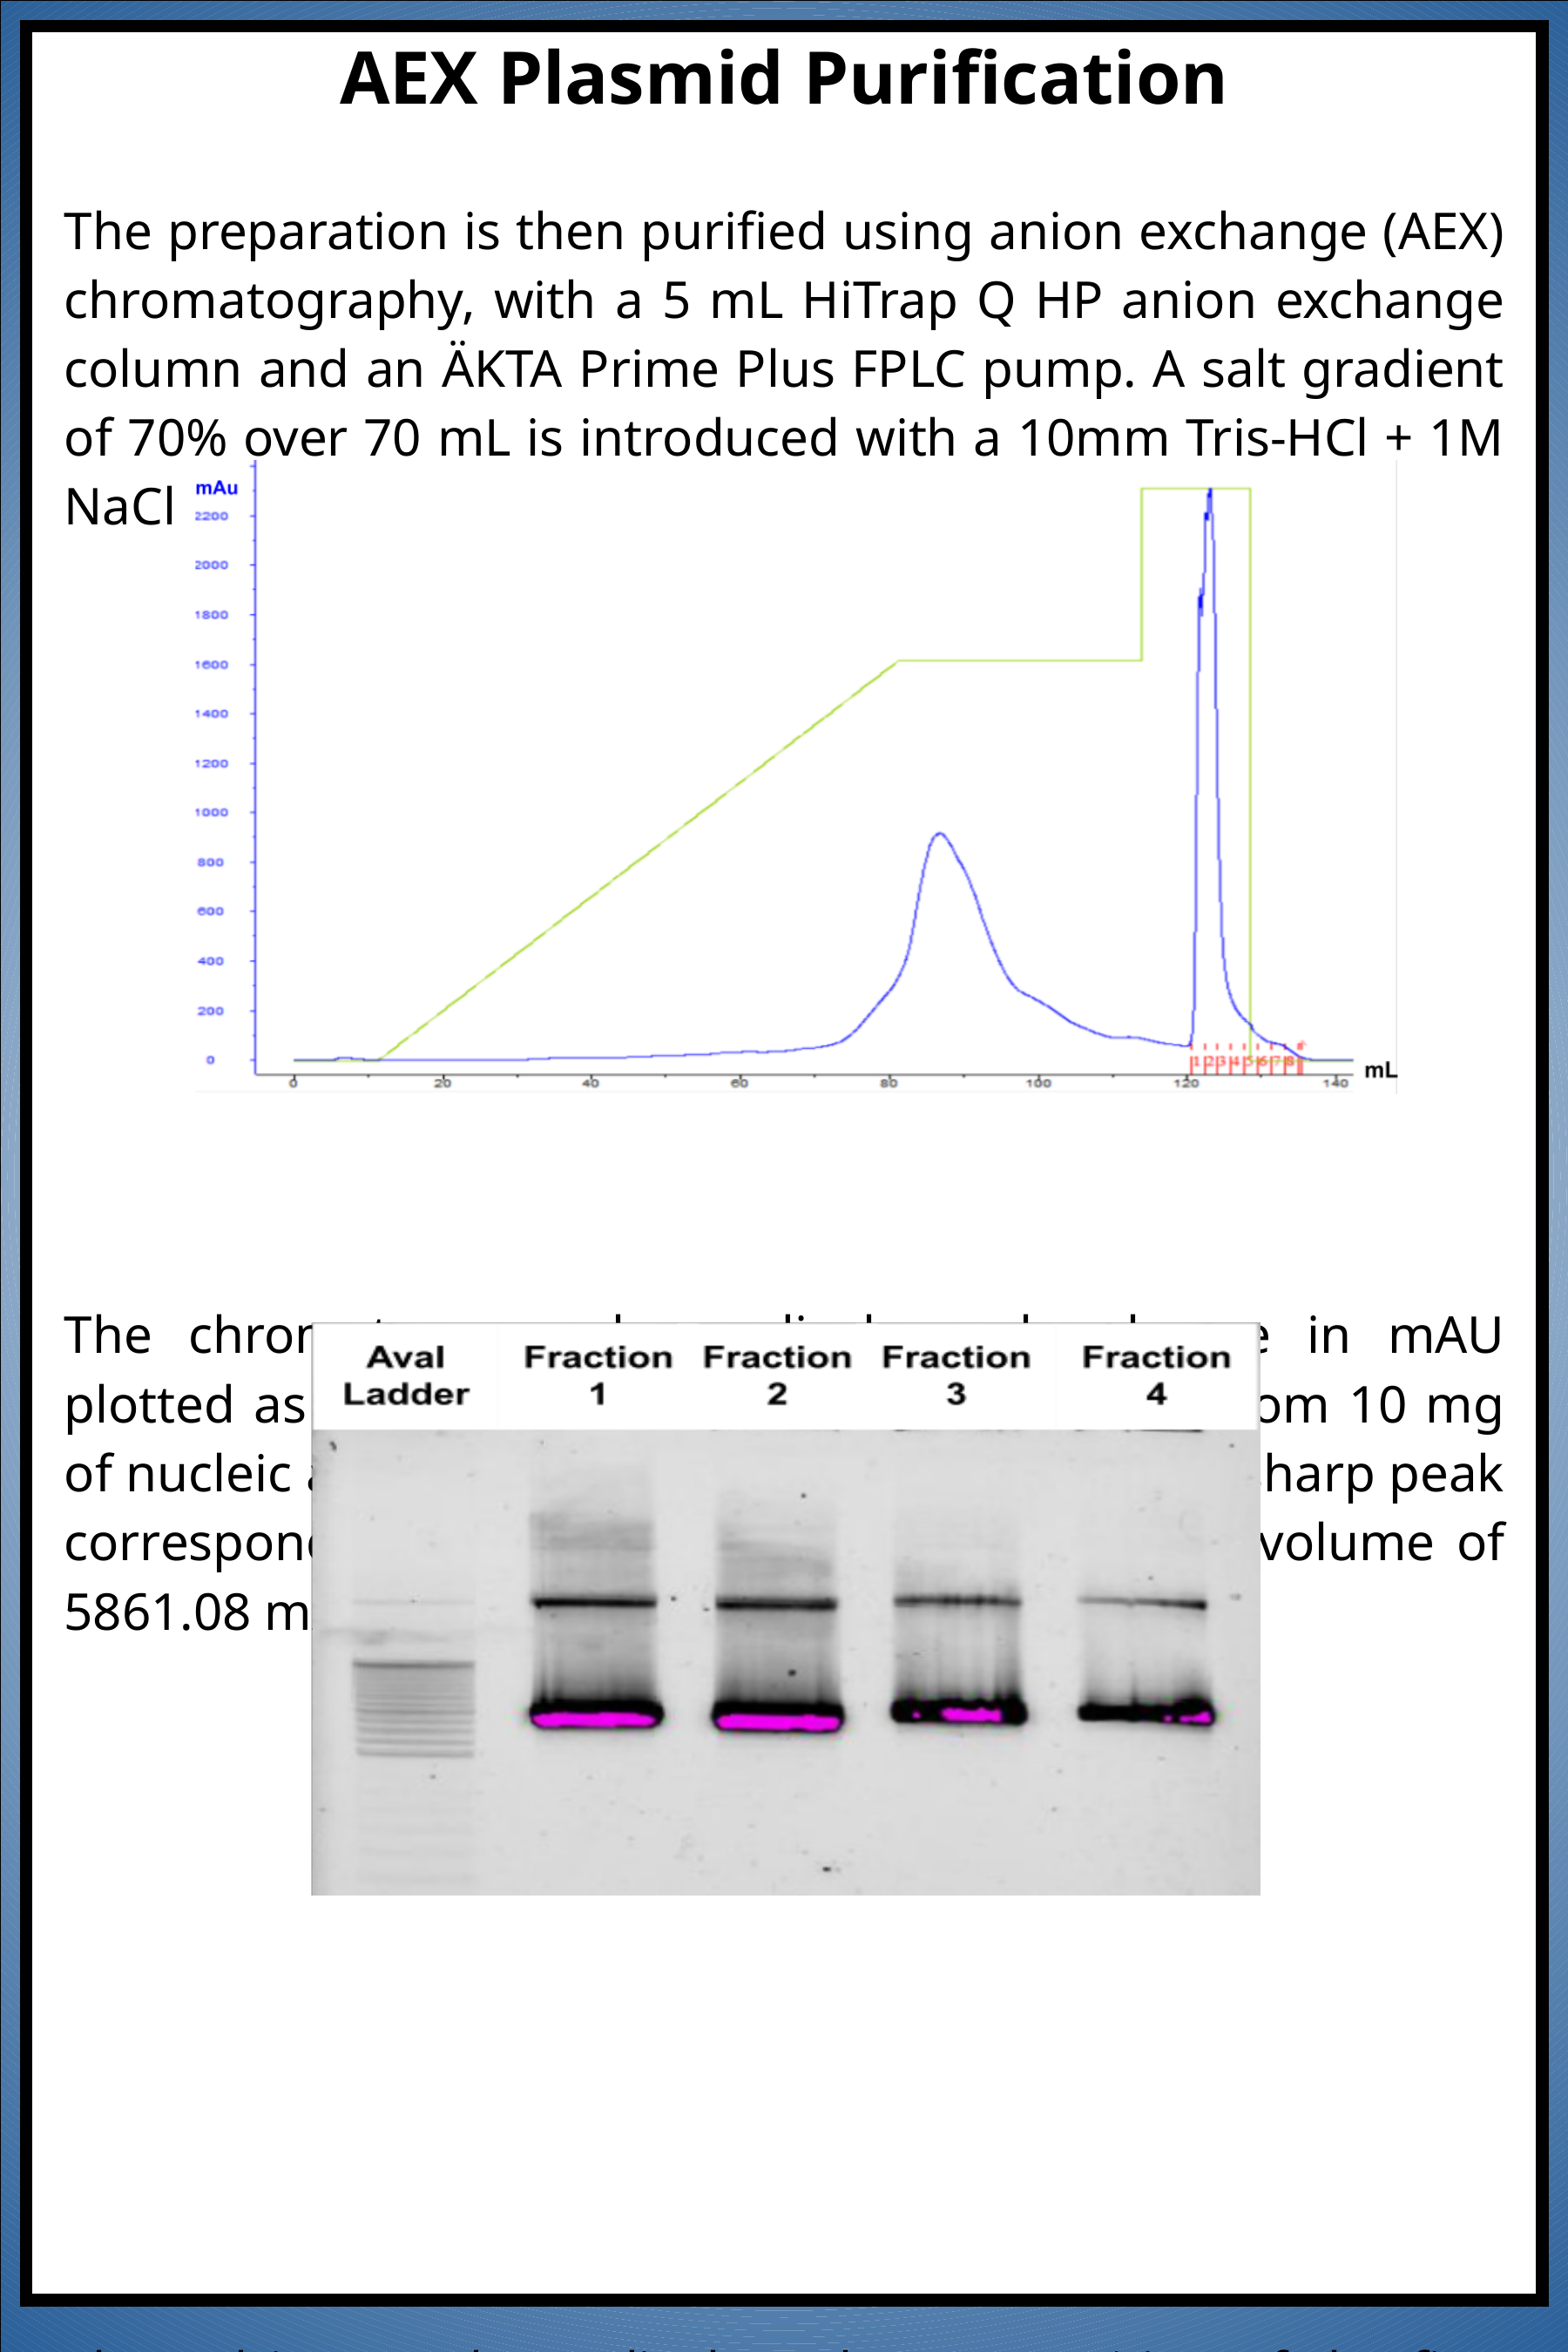

AEX Plasmid Purification
The preparation is then purified using anion exchange (AEX) chromatography, with a 5 mL HiTrap Q HP anion exchange column and an ÄKTA Prime Plus FPLC pump. A salt gradient of 70% over 70 mL is introduced with a 10mm Tris-HCl + 1M NaCl pH 8.06 elution buffer.
The chromatogram above displays absorbance in mAU plotted as a function of elution volume in mL. From 10 mg of nucleic acid loaded onto the column, the final, sharp peak corresponds to plasmid DNA, which has a peak volume of 5861.08 mAU*mL.
The gel image above displays the composition of the first four collected fractions of the plasmid DNA peak. The intensity of the bands on the gel displays a strong presence of supercoiled plasmid DNA. Through the technique of UV spectrophotometry they have been determined to have an average concentration of 12.885 μg/μL. Collectively, this corresponds to a plasmid DNA mass of 1288.5 μg for this AEX run.